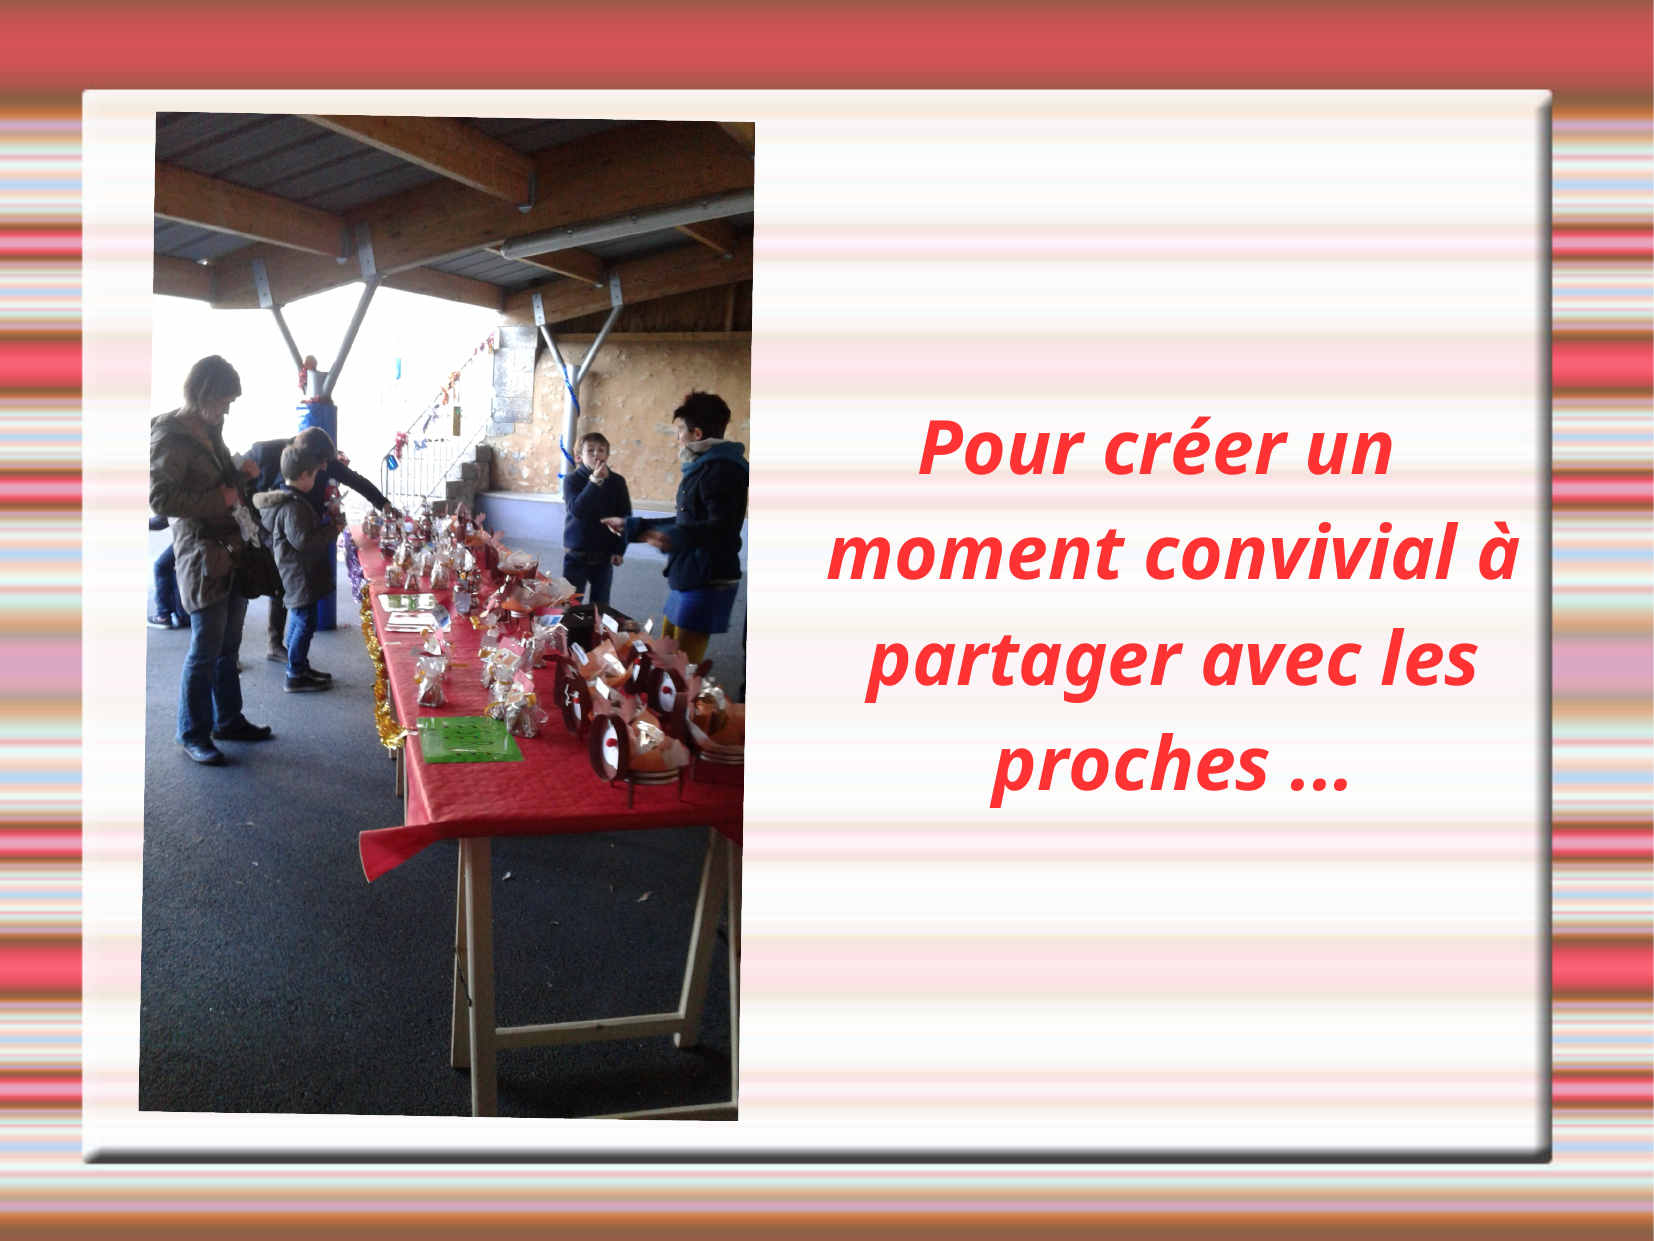

# Pour créer un moment convivial à partager avec les proches ...